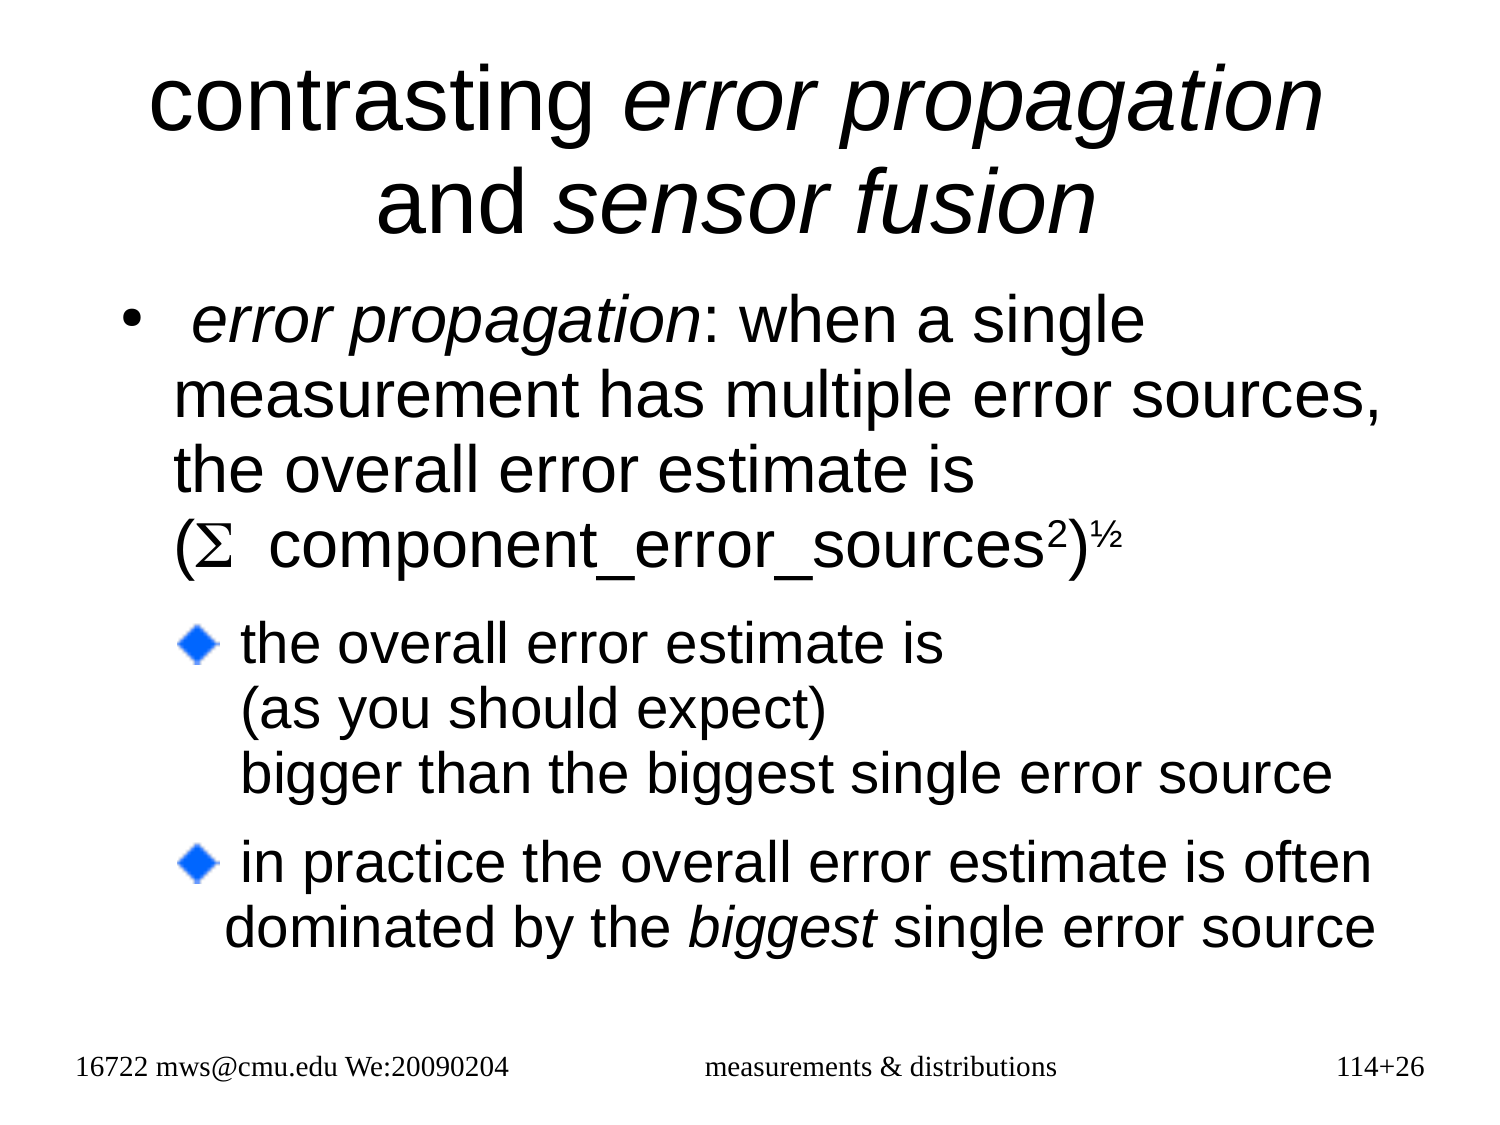

# contrasting error propagation and sensor fusion
 error propagation: when a single measurement has multiple error sources,
the overall error estimate is
(component_error_sources2)½
 the overall error estimate is
 (as you should expect)
 bigger than the biggest single error source
 in practice the overall error estimate is often dominated by the biggest single error source
16722 mws@cmu.edu We:20090204
measurements & distributions
26